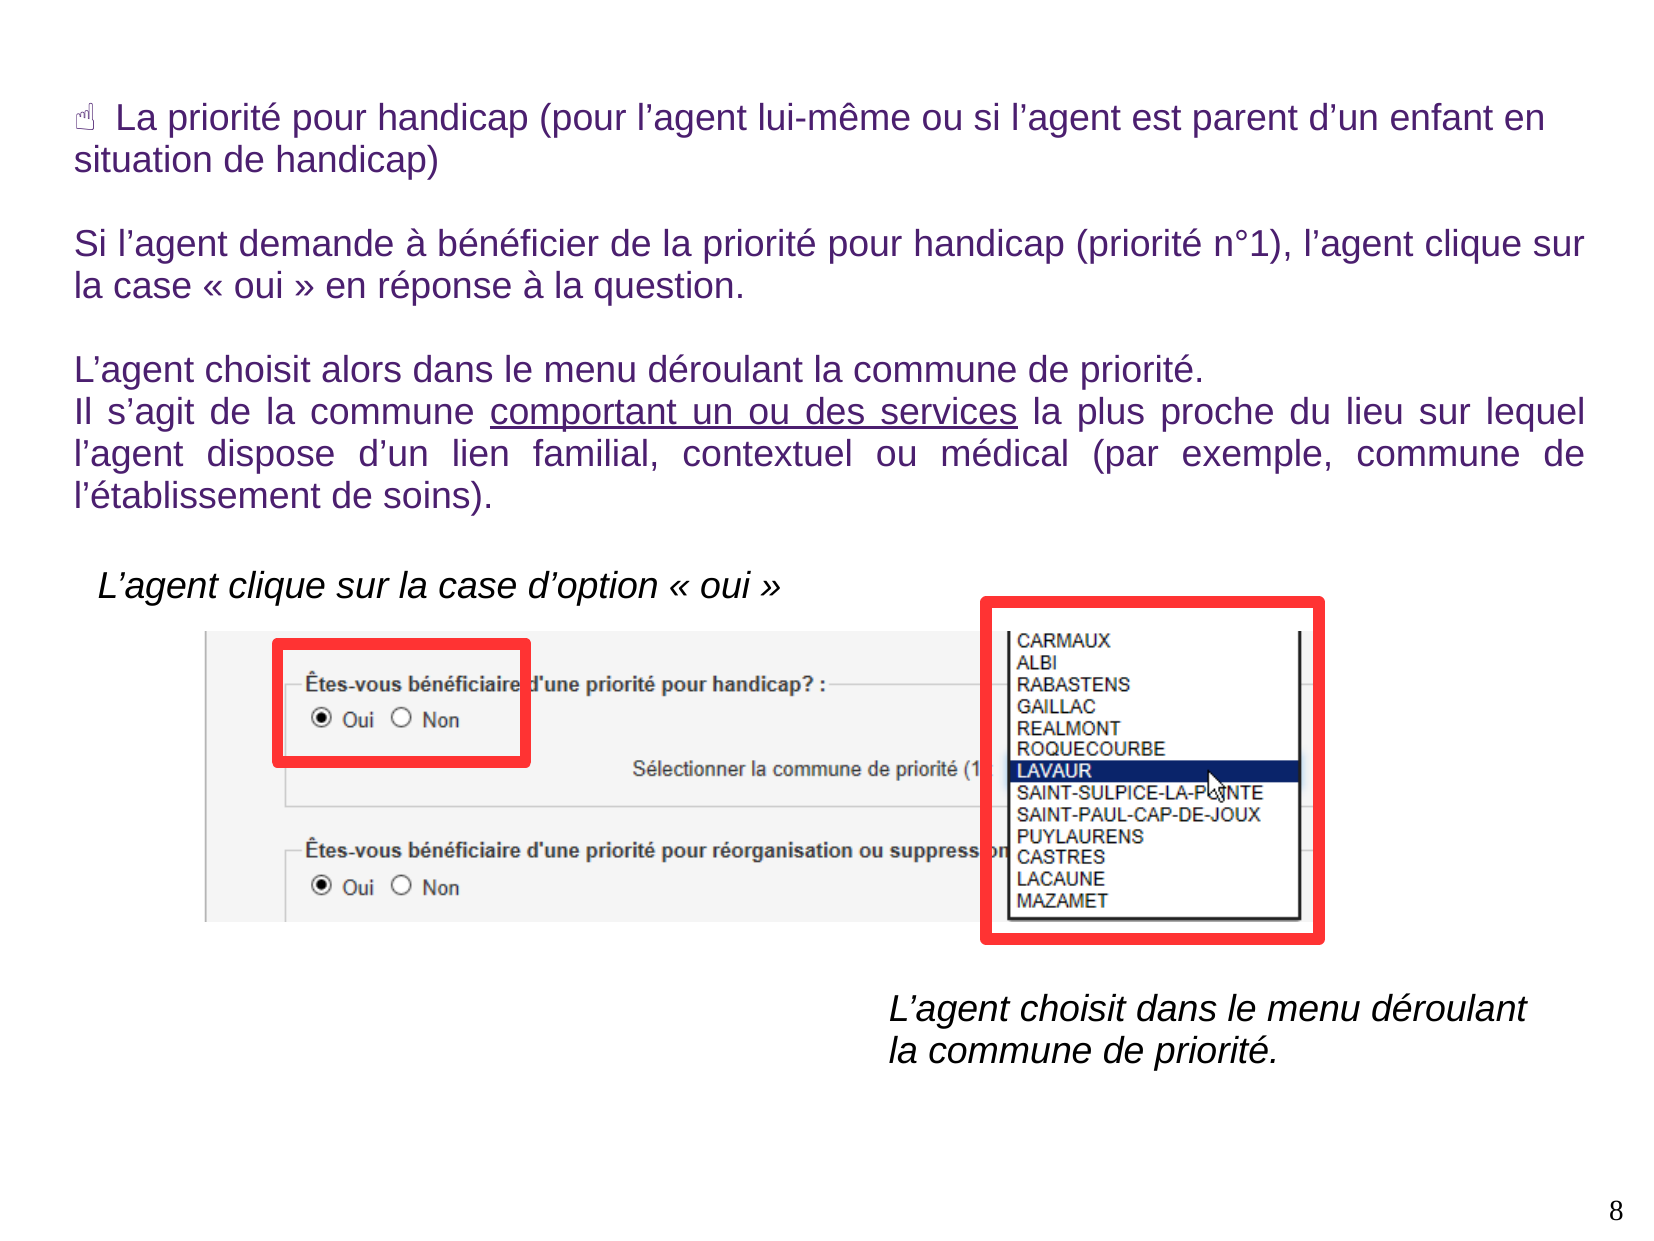

 La priorité pour handicap (pour l’agent lui-même ou si l’agent est parent d’un enfant en situation de handicap)
Si l’agent demande à bénéficier de la priorité pour handicap (priorité n°1), l’agent clique sur la case « oui » en réponse à la question.
L’agent choisit alors dans le menu déroulant la commune de priorité.
Il s’agit de la commune comportant un ou des services la plus proche du lieu sur lequel l’agent dispose d’un lien familial, contextuel ou médical (par exemple, commune de l’établissement de soins).
L’agent clique sur la case d’option « oui »
L’agent choisit dans le menu déroulant
la commune de priorité.
8